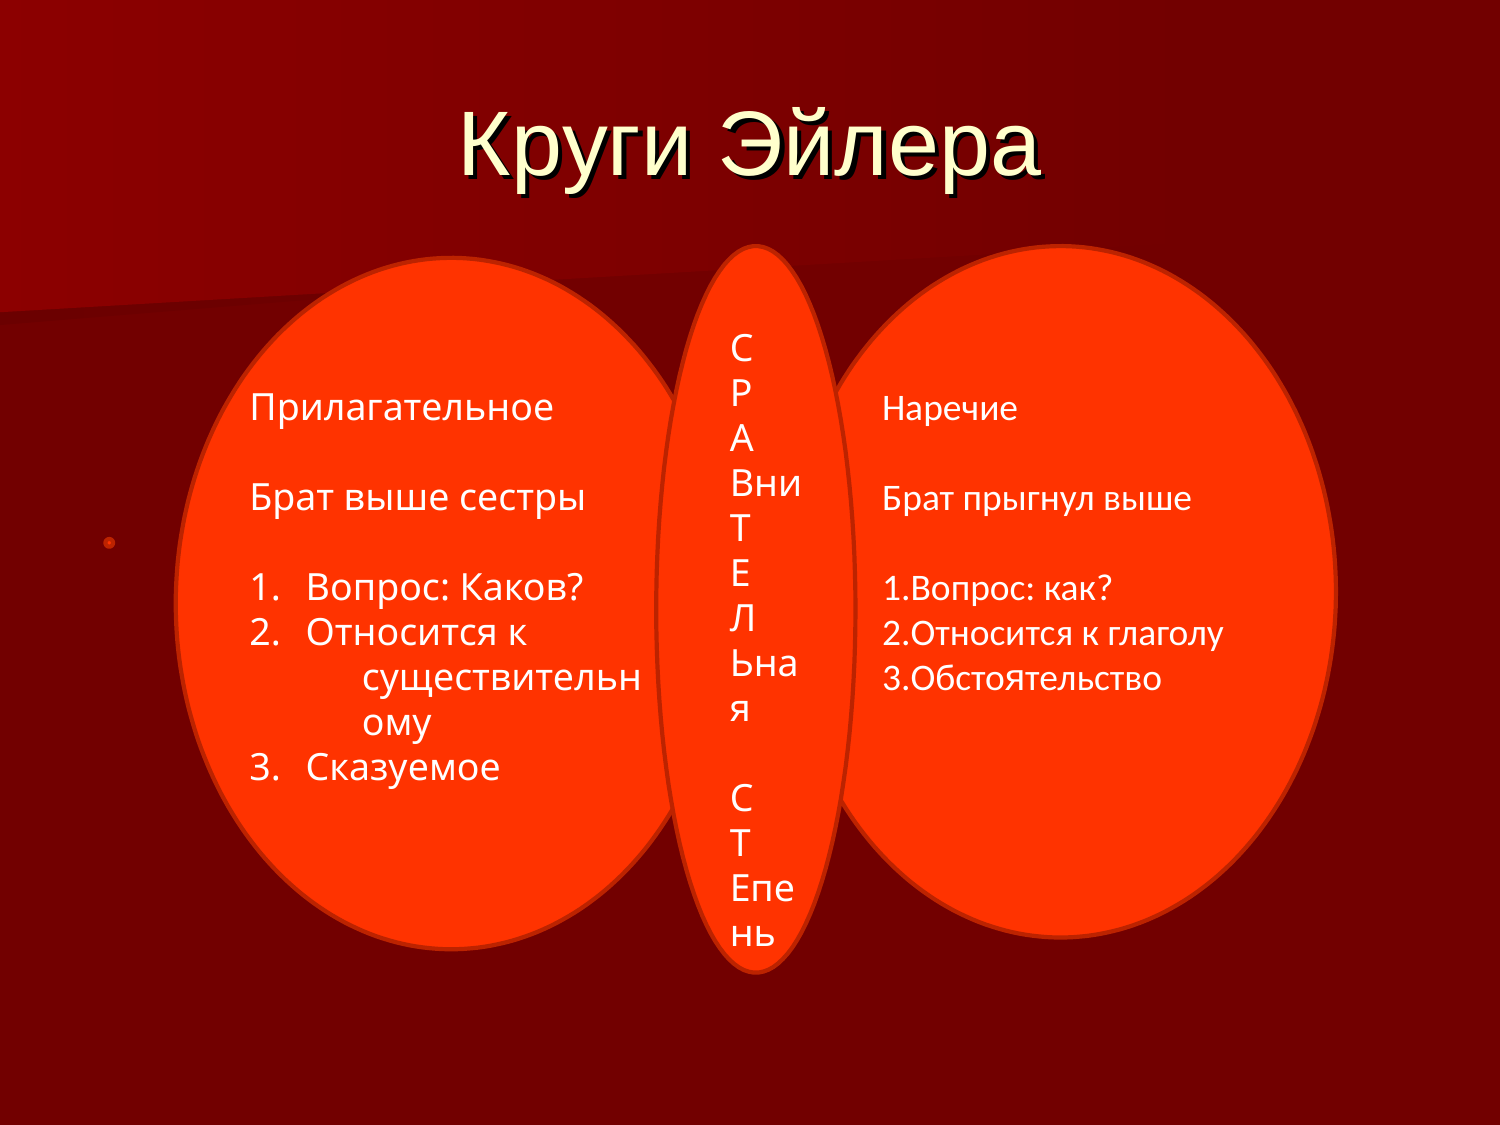

# Круги Эйлера
С
Р
А
Вни
Т
Е
Л
Ьна
я
С
Т
Епень
Прилагательное
Брат выше сестры
Вопрос: Каков?
Относится к существительному
Сказуемое
Наречие
Брат прыгнул выше
Вопрос: как?
Относится к глаголу
Обстоятельство